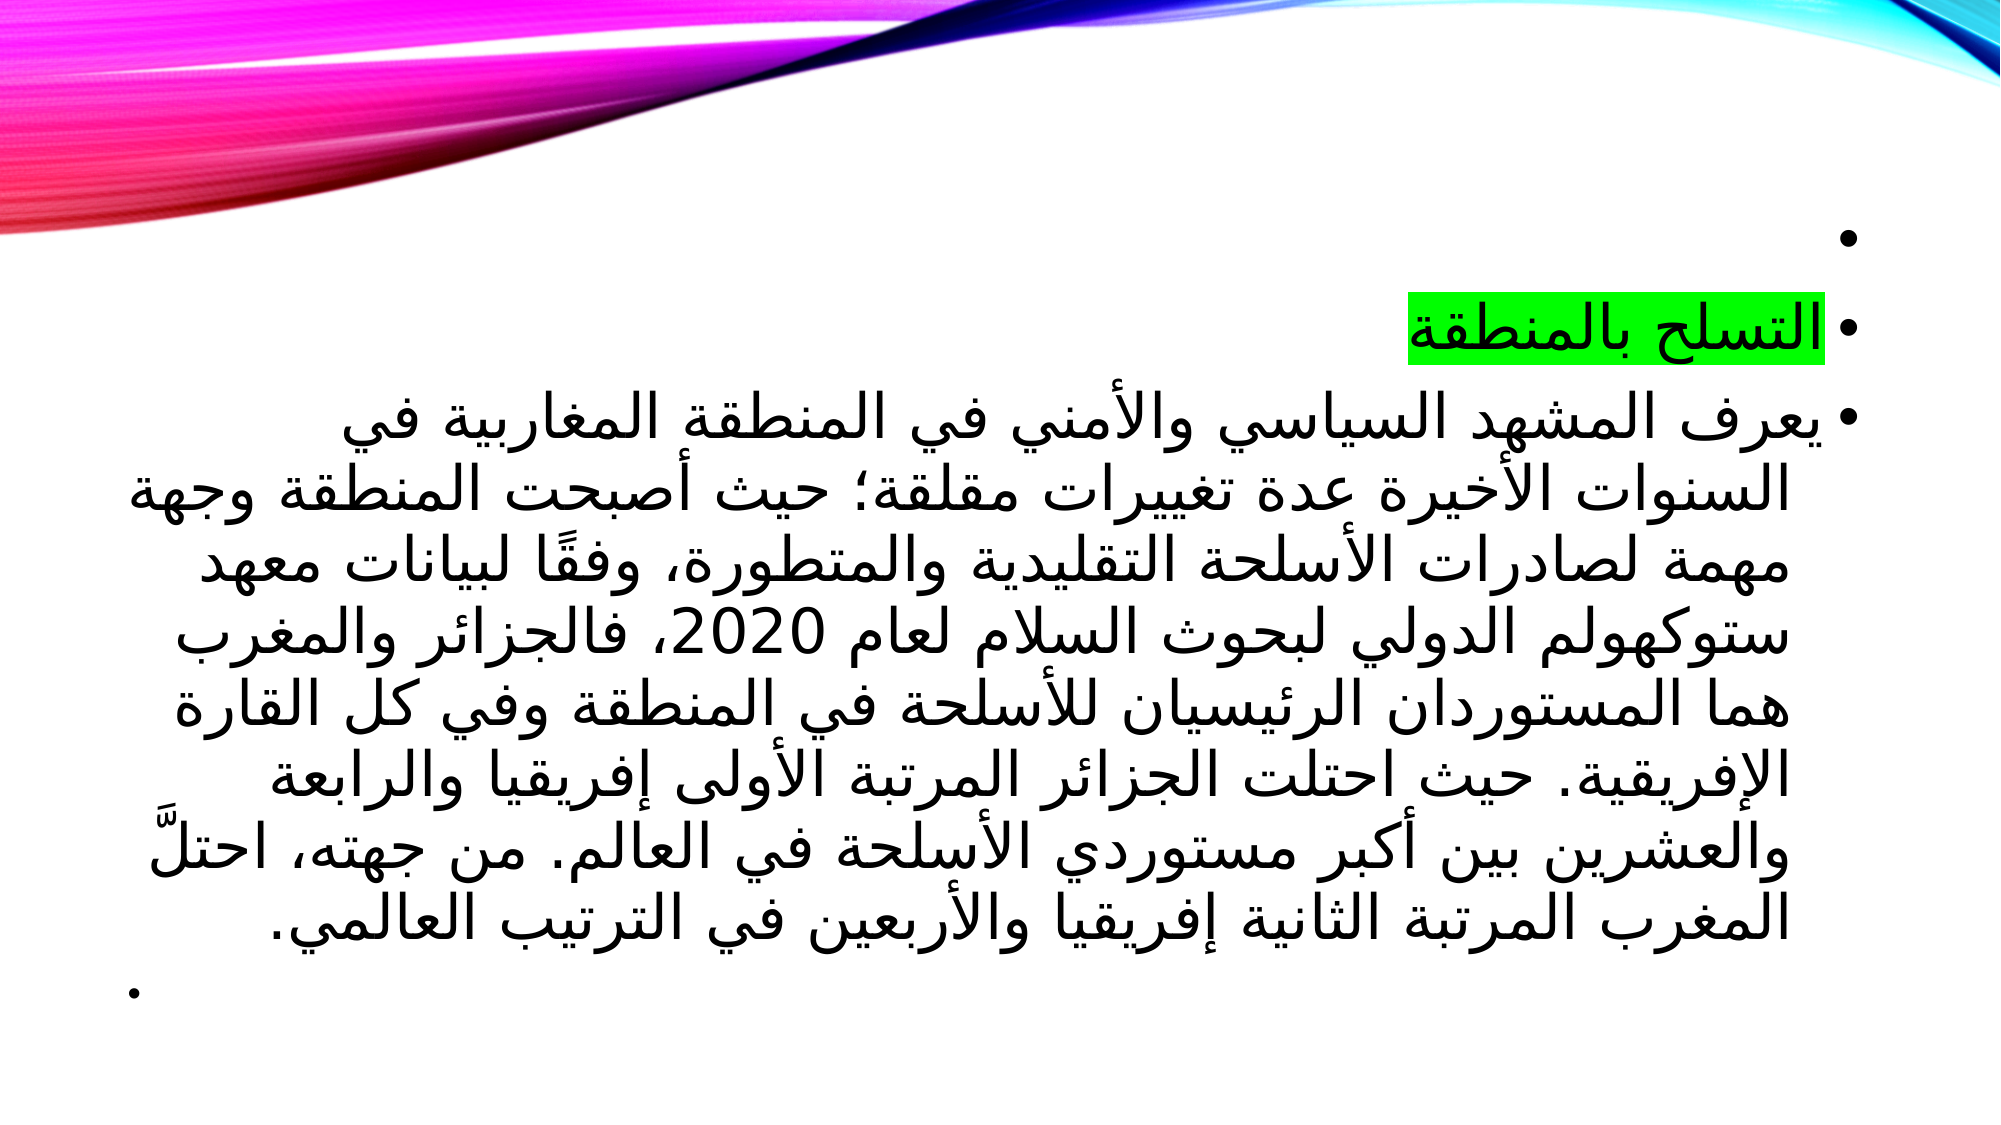

# التسلح بالمنطقة
يعرف المشهد السياسي والأمني في المنطقة المغاربية في السنوات الأخيرة عدة تغييرات مقلقة؛ حيث أصبحت المنطقة وجهة مهمة لصادرات الأسلحة التقليدية والمتطورة، وفقًا لبيانات معهد ستوكهولم الدولي لبحوث السلام لعام 2020، فالجزائر والمغرب هما المستوردان الرئيسيان للأسلحة في المنطقة وفي كل القارة الإفريقية. حيث احتلت الجزائر المرتبة الأولى إفريقيا والرابعة والعشرين بين أكبر مستوردي الأسلحة في العالم. من جهته، احتلَّ المغرب المرتبة الثانية إفريقيا والأربعين في الترتيب العالمي.